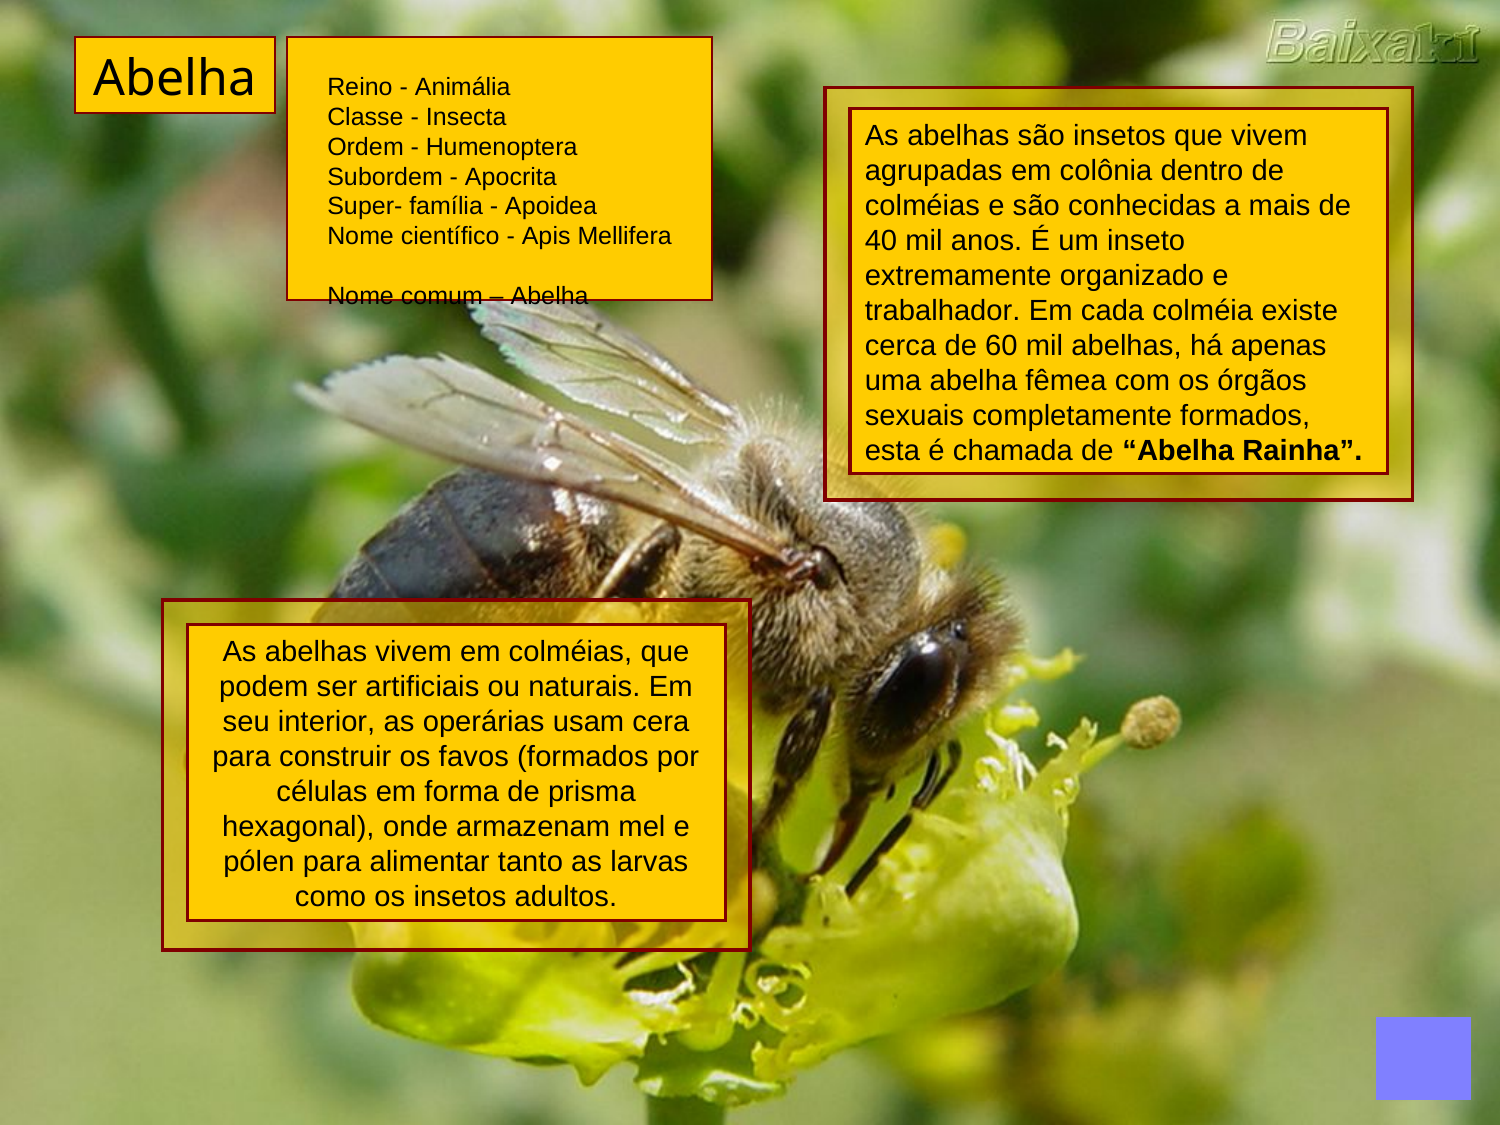

Abelha
Reino - Animália
Classe - Insecta
Ordem - Humenoptera
Subordem - Apocrita
Super- família - Apoidea
Nome científico - Apis Mellifera
Nome comum – Abelha
As abelhas são insetos que vivem agrupadas em colônia dentro de colméias e são conhecidas a mais de 40 mil anos. É um inseto extremamente organizado e trabalhador. Em cada colméia existe cerca de 60 mil abelhas, há apenas uma abelha fêmea com os órgãos sexuais completamente formados, esta é chamada de “Abelha Rainha”.
As abelhas vivem em colméias, que podem ser artificiais ou naturais. Em seu interior, as operárias usam cera para construir os favos (formados por células em forma de prisma hexagonal), onde armazenam mel e pólen para alimentar tanto as larvas como os insetos adultos.